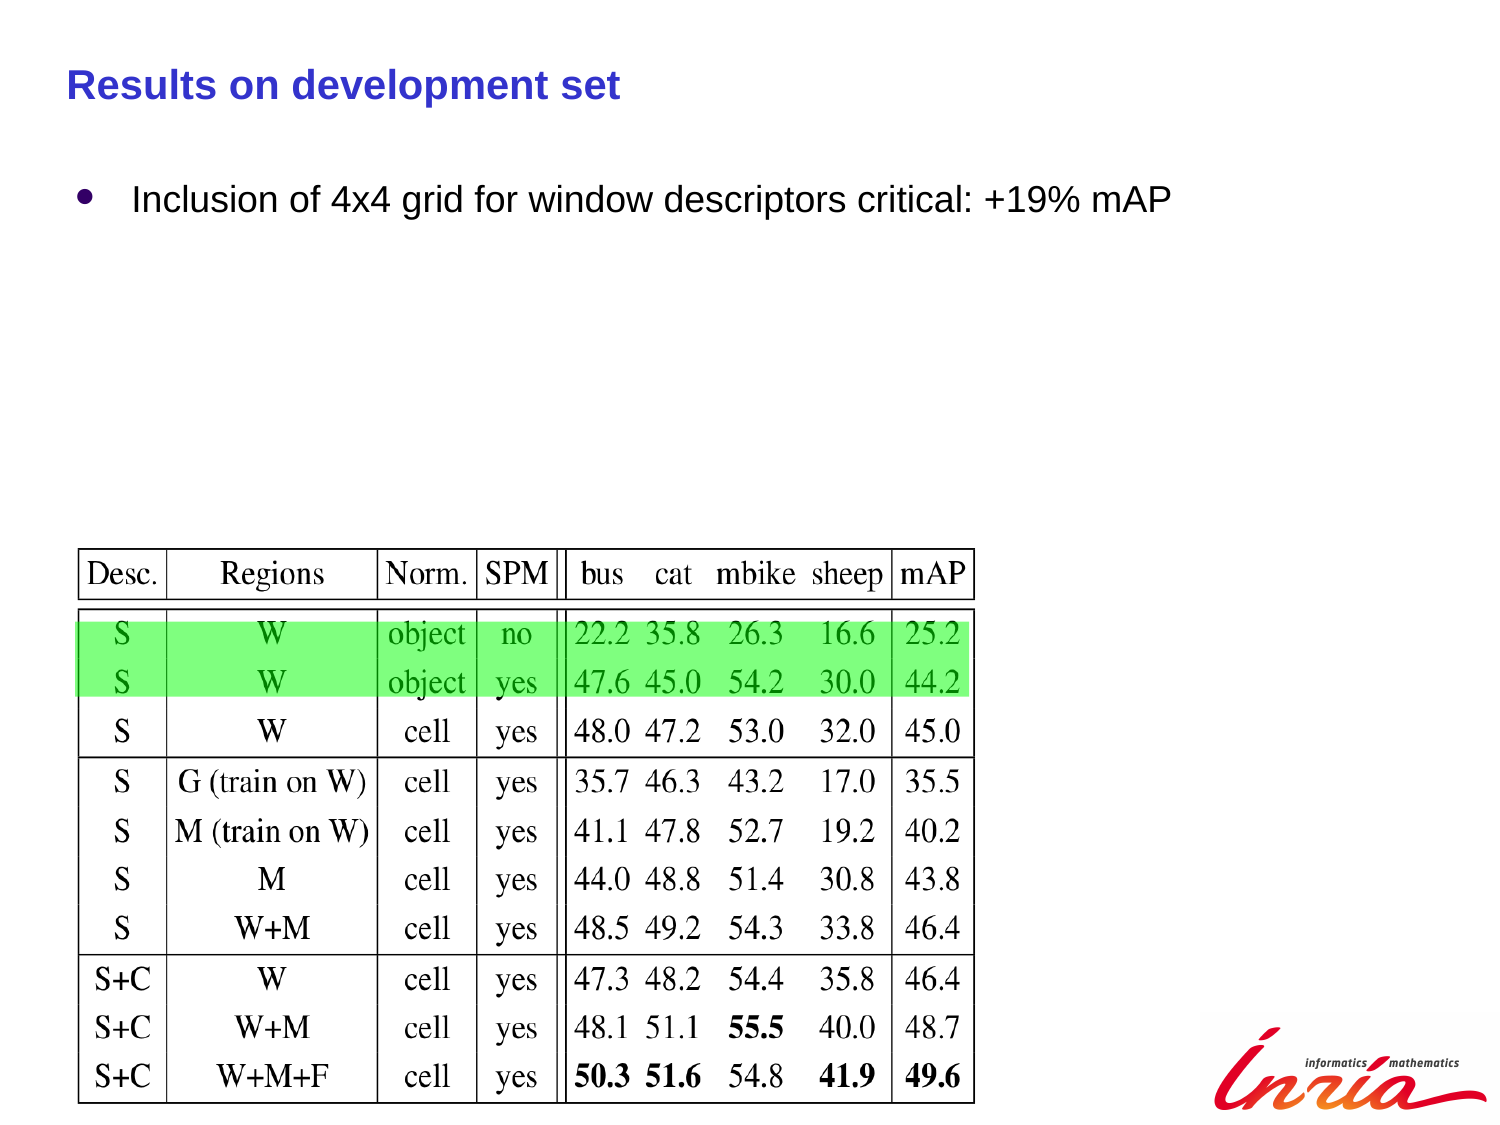

# Results on development set
Inclusion of 4x4 grid for window descriptors critical: +19% mAP